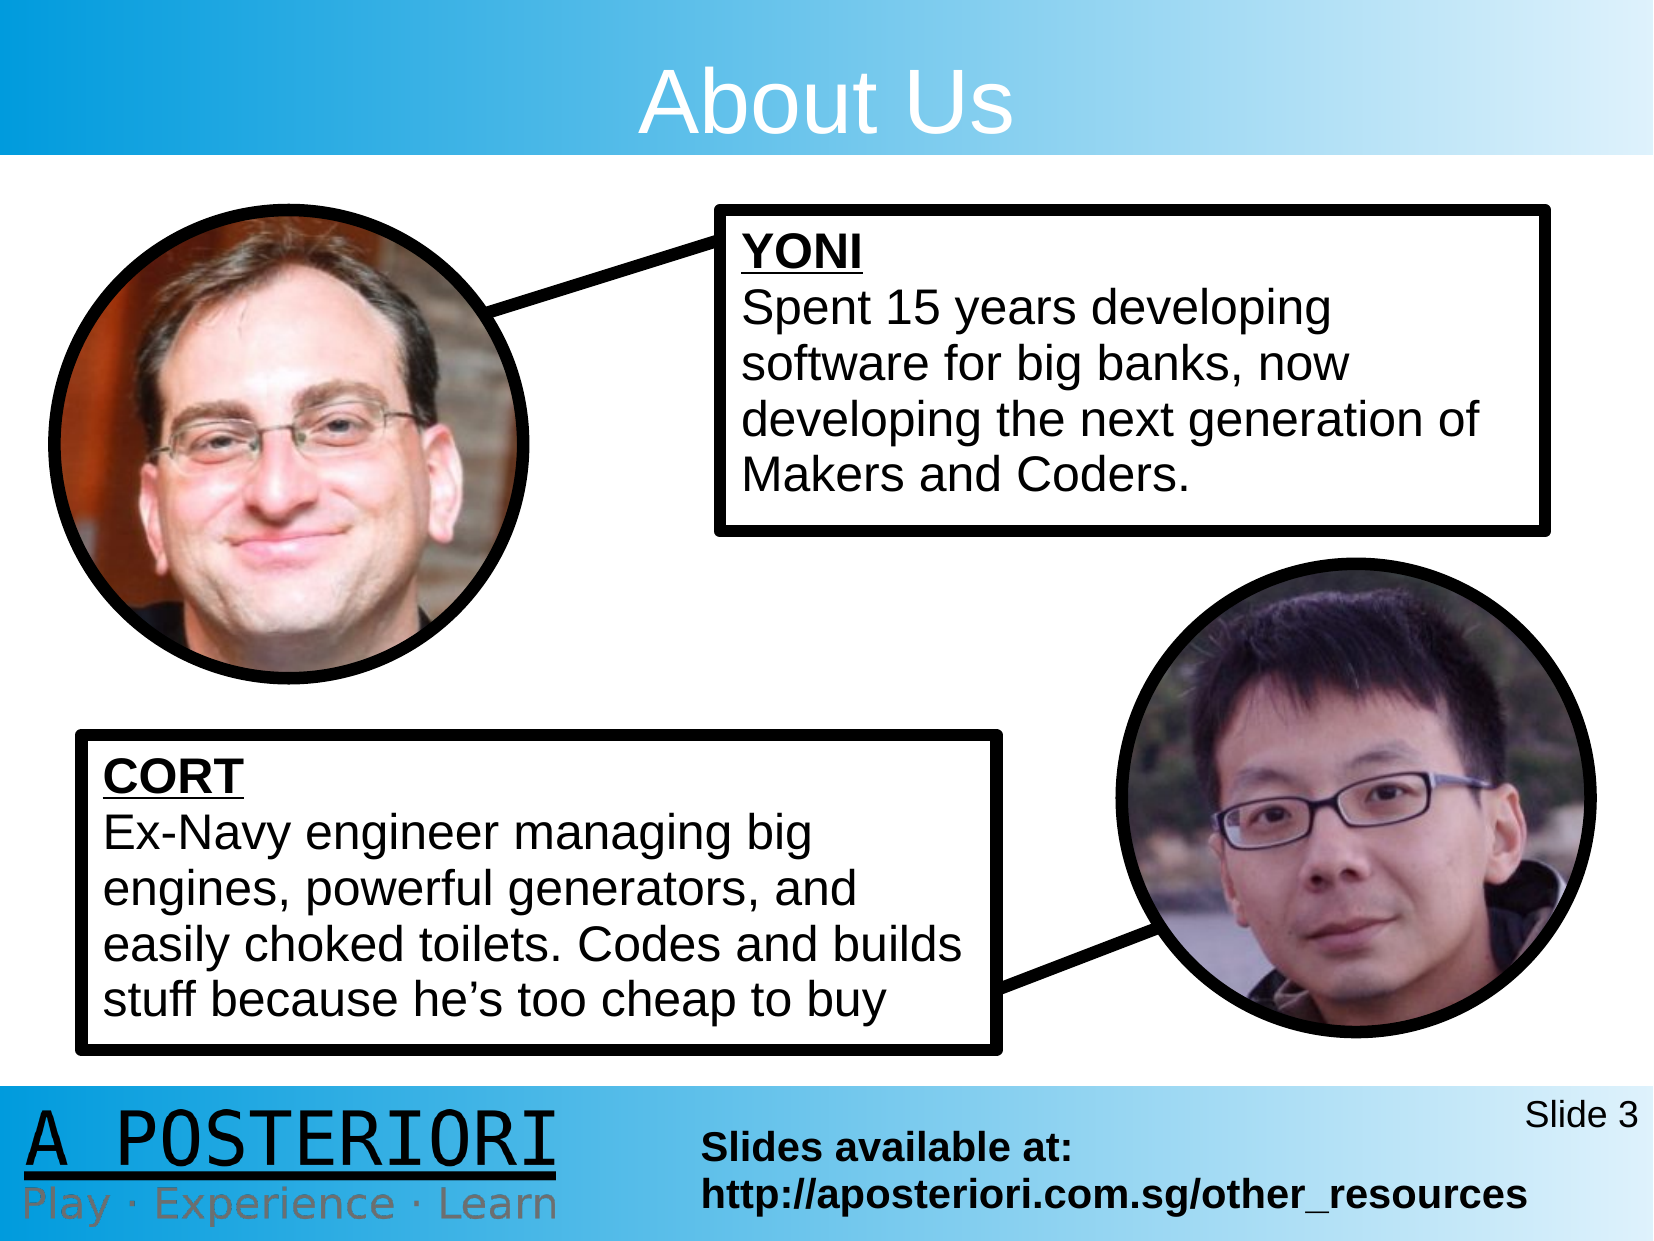

# About Us
YONI
Spent 15 years developing software for big banks, now developing the next generation of Makers and Coders.
CORT
Ex-Navy engineer managing big engines, powerful generators, and easily choked toilets. Codes and builds stuff because he’s too cheap to buy